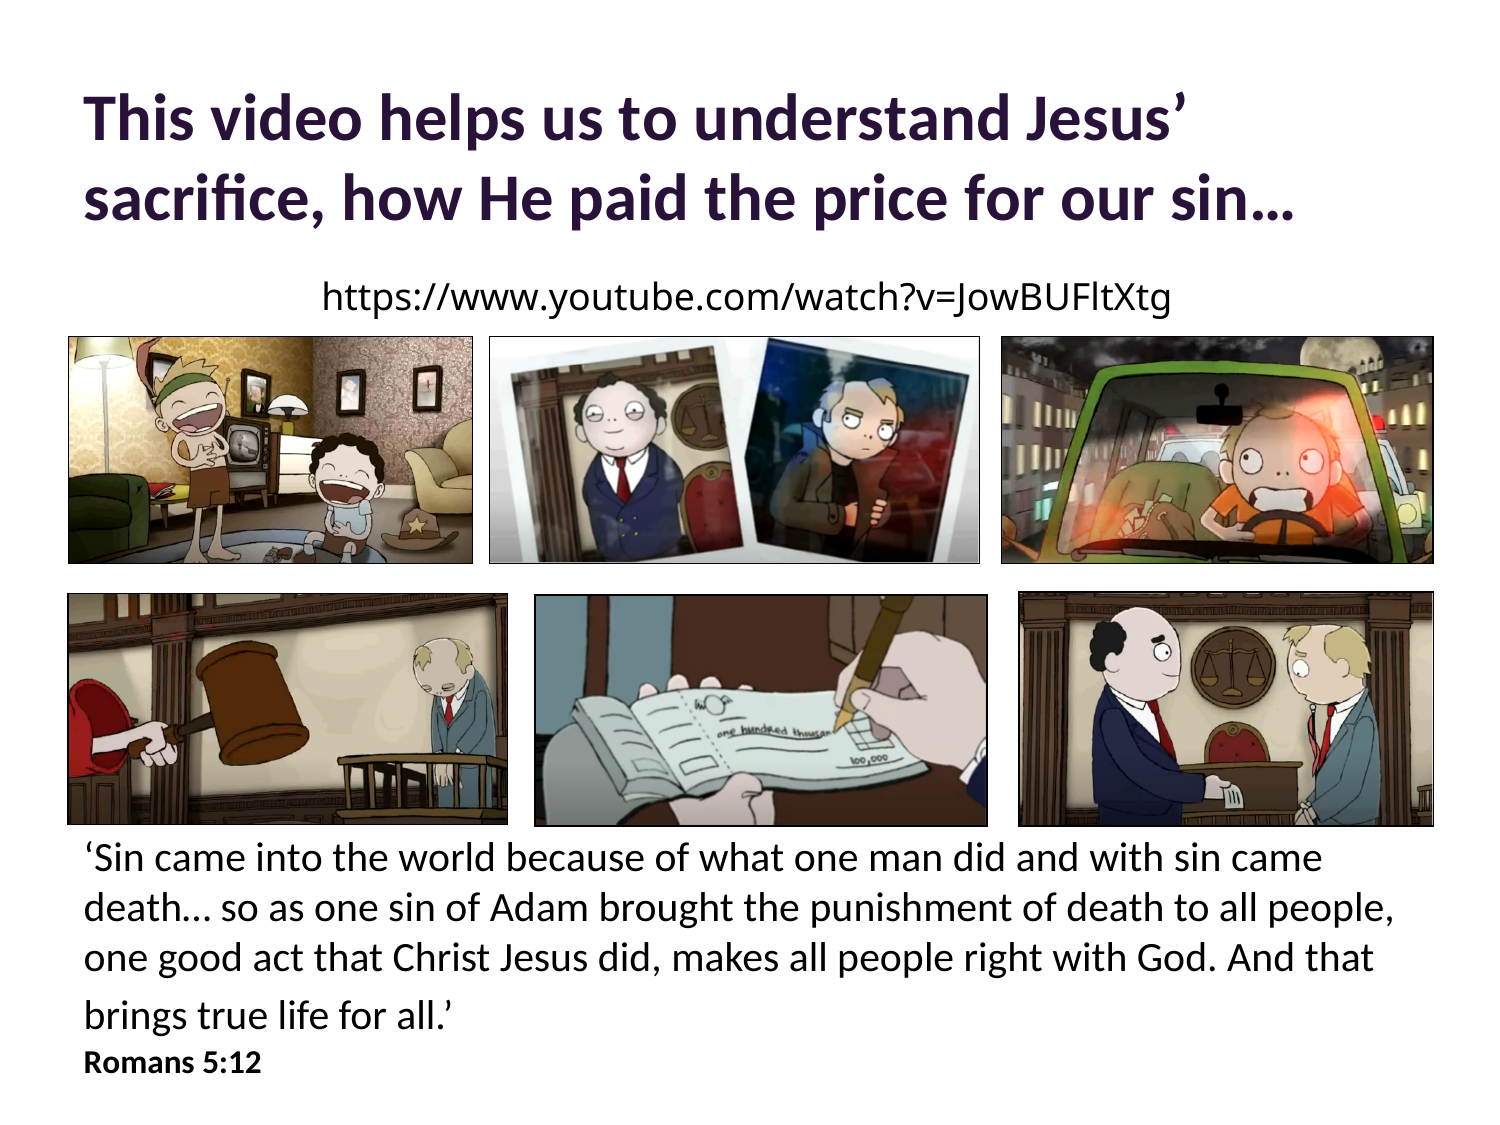

This video helps us to understand Jesus’ sacrifice, how He paid the price for our sin…
https://www.youtube.com/watch?v=JowBUFltXtg
‘Sin came into the world because of what one man did and with sin came death… so as one sin of Adam brought the punishment of death to all people, one good act that Christ Jesus did, makes all people right with God. And that brings true life for all.’
Romans 5:12